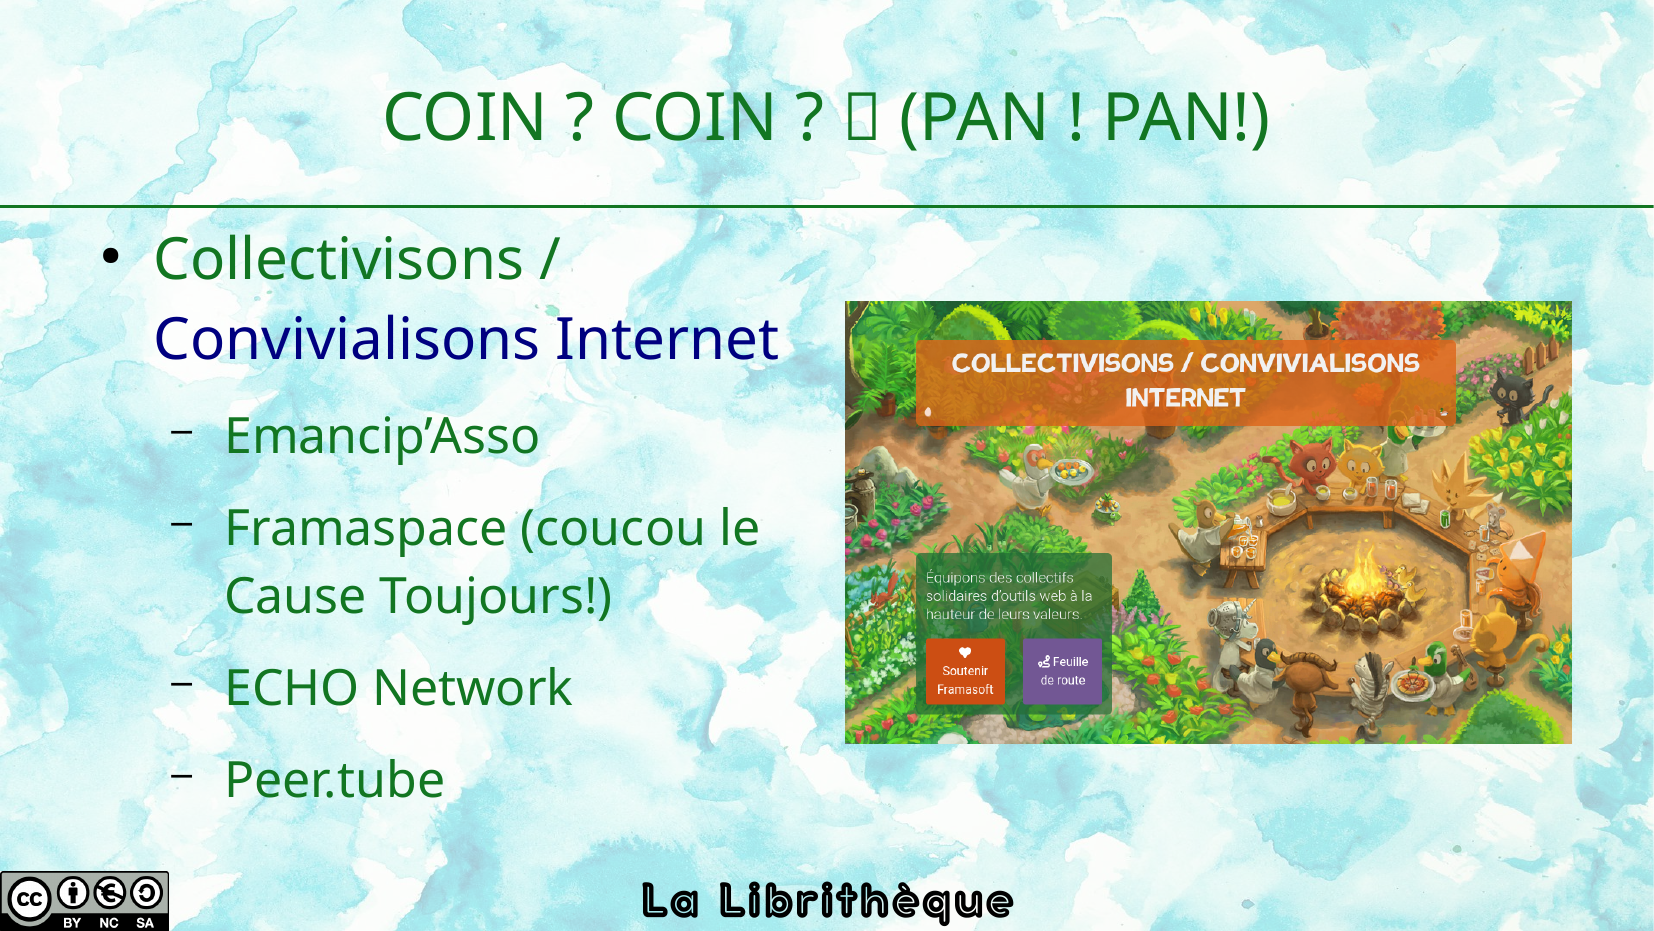

# COIN ? COIN ? 🦆 (PAN ! PAN!)
Collectivisons / Convivialisons Internet
Emancip’Asso
Framaspace (coucou le Cause Toujours!)
ECHO Network
Peer.tube